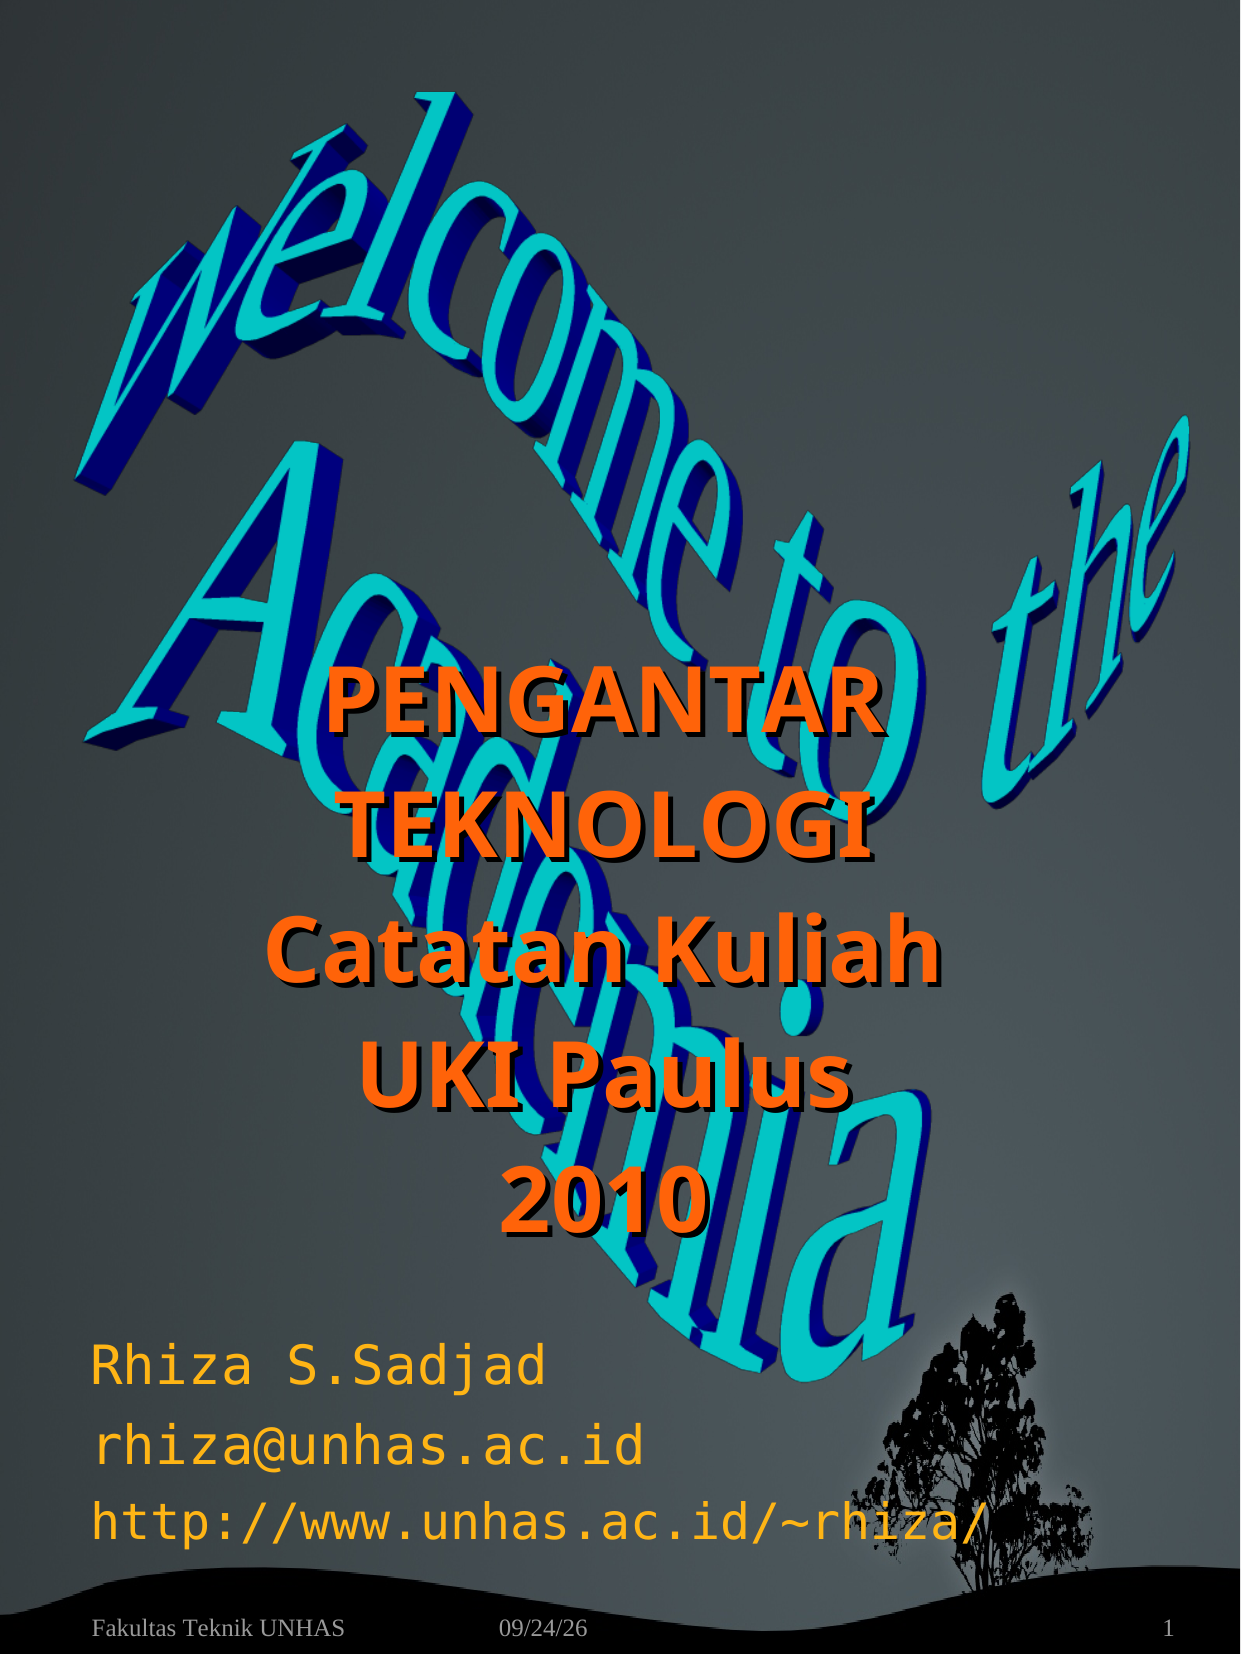

Welcome to the
Academia
# PENGANTAR TEKNOLOGI Catatan Kuliah UKI Paulus 2010
Rhiza S.Sadjad
rhiza@unhas.ac.id
http://www.unhas.ac.id/~rhiza/
Fakultas Teknik UNHAS
1